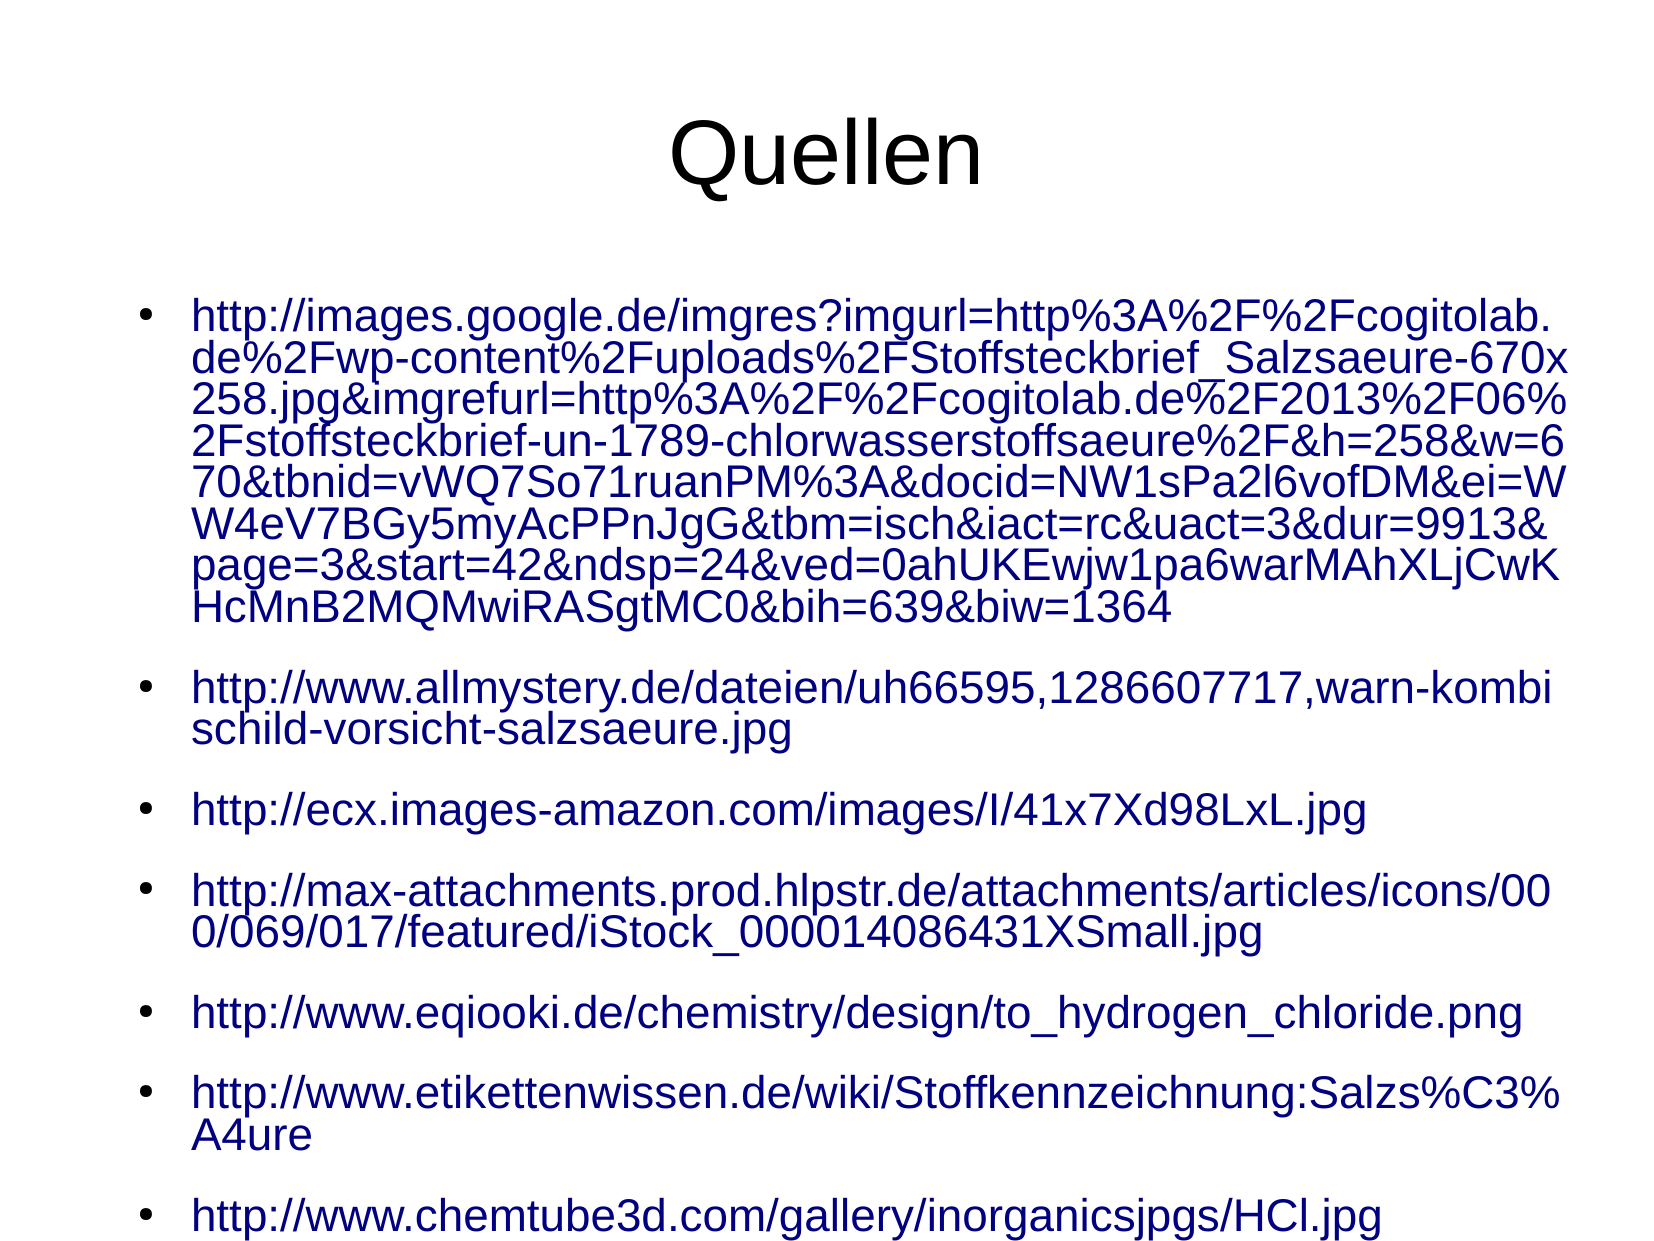

# Quellen
http://images.google.de/imgres?imgurl=http%3A%2F%2Fcogitolab.de%2Fwp-content%2Fuploads%2FStoffsteckbrief_Salzsaeure-670x258.jpg&imgrefurl=http%3A%2F%2Fcogitolab.de%2F2013%2F06%2Fstoffsteckbrief-un-1789-chlorwasserstoffsaeure%2F&h=258&w=670&tbnid=vWQ7So71ruanPM%3A&docid=NW1sPa2l6vofDM&ei=WW4eV7BGy5myAcPPnJgG&tbm=isch&iact=rc&uact=3&dur=9913&page=3&start=42&ndsp=24&ved=0ahUKEwjw1pa6warMAhXLjCwKHcMnB2MQMwiRASgtMC0&bih=639&biw=1364
http://www.allmystery.de/dateien/uh66595,1286607717,warn-kombischild-vorsicht-salzsaeure.jpg
http://ecx.images-amazon.com/images/I/41x7Xd98LxL.jpg
http://max-attachments.prod.hlpstr.de/attachments/articles/icons/000/069/017/featured/iStock_000014086431XSmall.jpg
http://www.eqiooki.de/chemistry/design/to_hydrogen_chloride.png
http://www.etikettenwissen.de/wiki/Stoffkennzeichnung:Salzs%C3%A4ure
http://www.chemtube3d.com/gallery/inorganicsjpgs/HCl.jpg
http://www.chemie.de/lexikon/Salzs%C3%A4ure.html
http://www.eqiooki.de/chemistry/gallery/m_sodium_chloride.jpg
https://de.wikipedia.org/wiki/Natriumchlorid